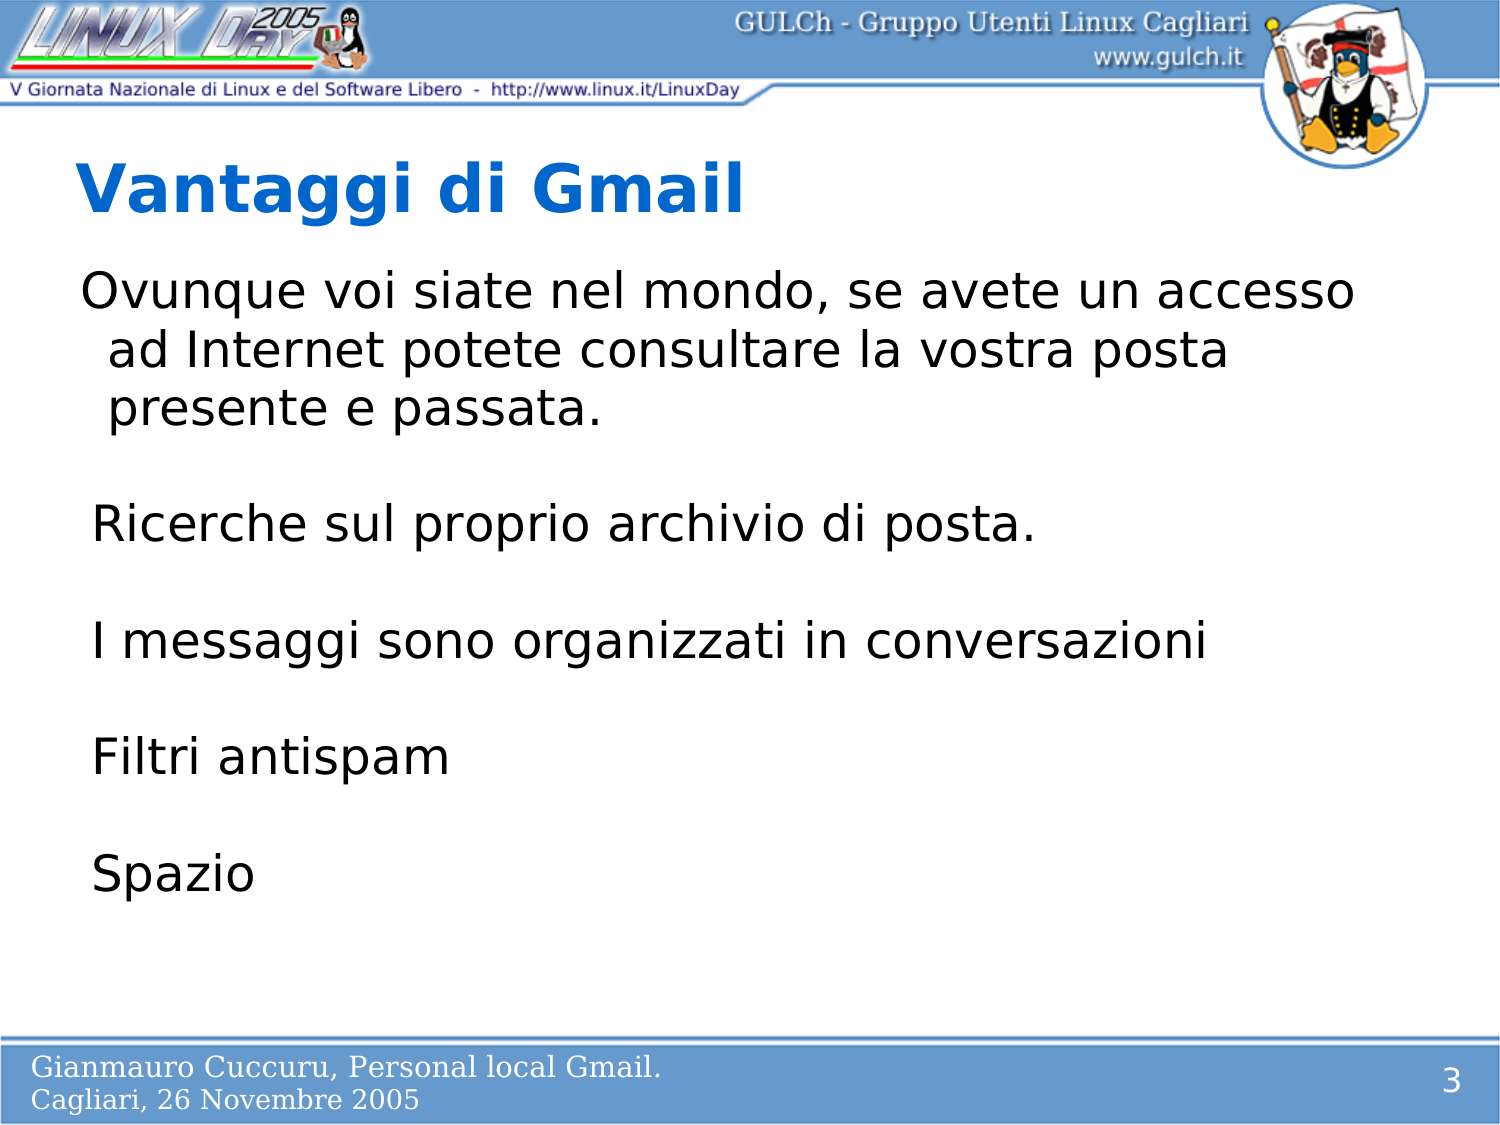

Vantaggi di Gmail
Ovunque voi siate nel mondo, se avete un accesso ad Internet potete consultare la vostra posta presente e passata.
 Ricerche sul proprio archivio di posta.
 I messaggi sono organizzati in conversazioni
 Filtri antispam
 Spazio